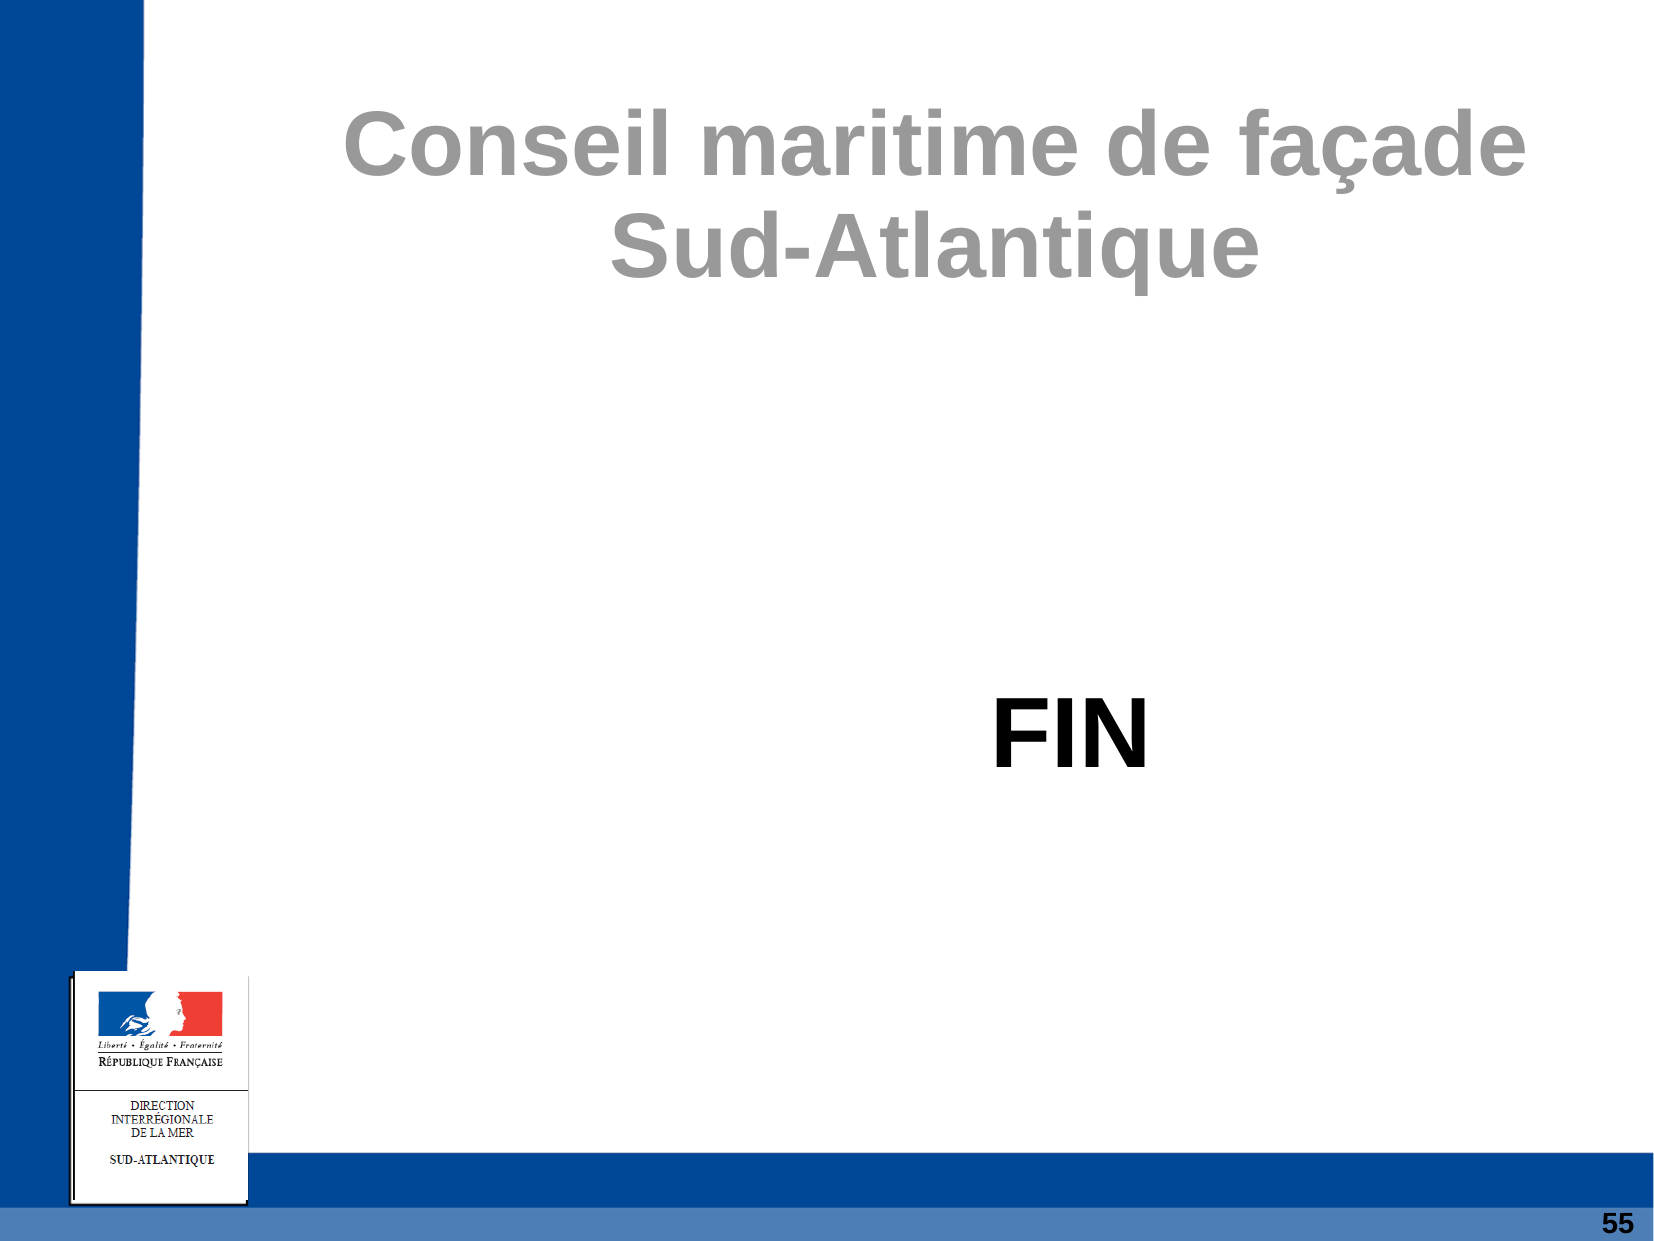

# Conseil maritime de façade Sud-Atlantique
FIN